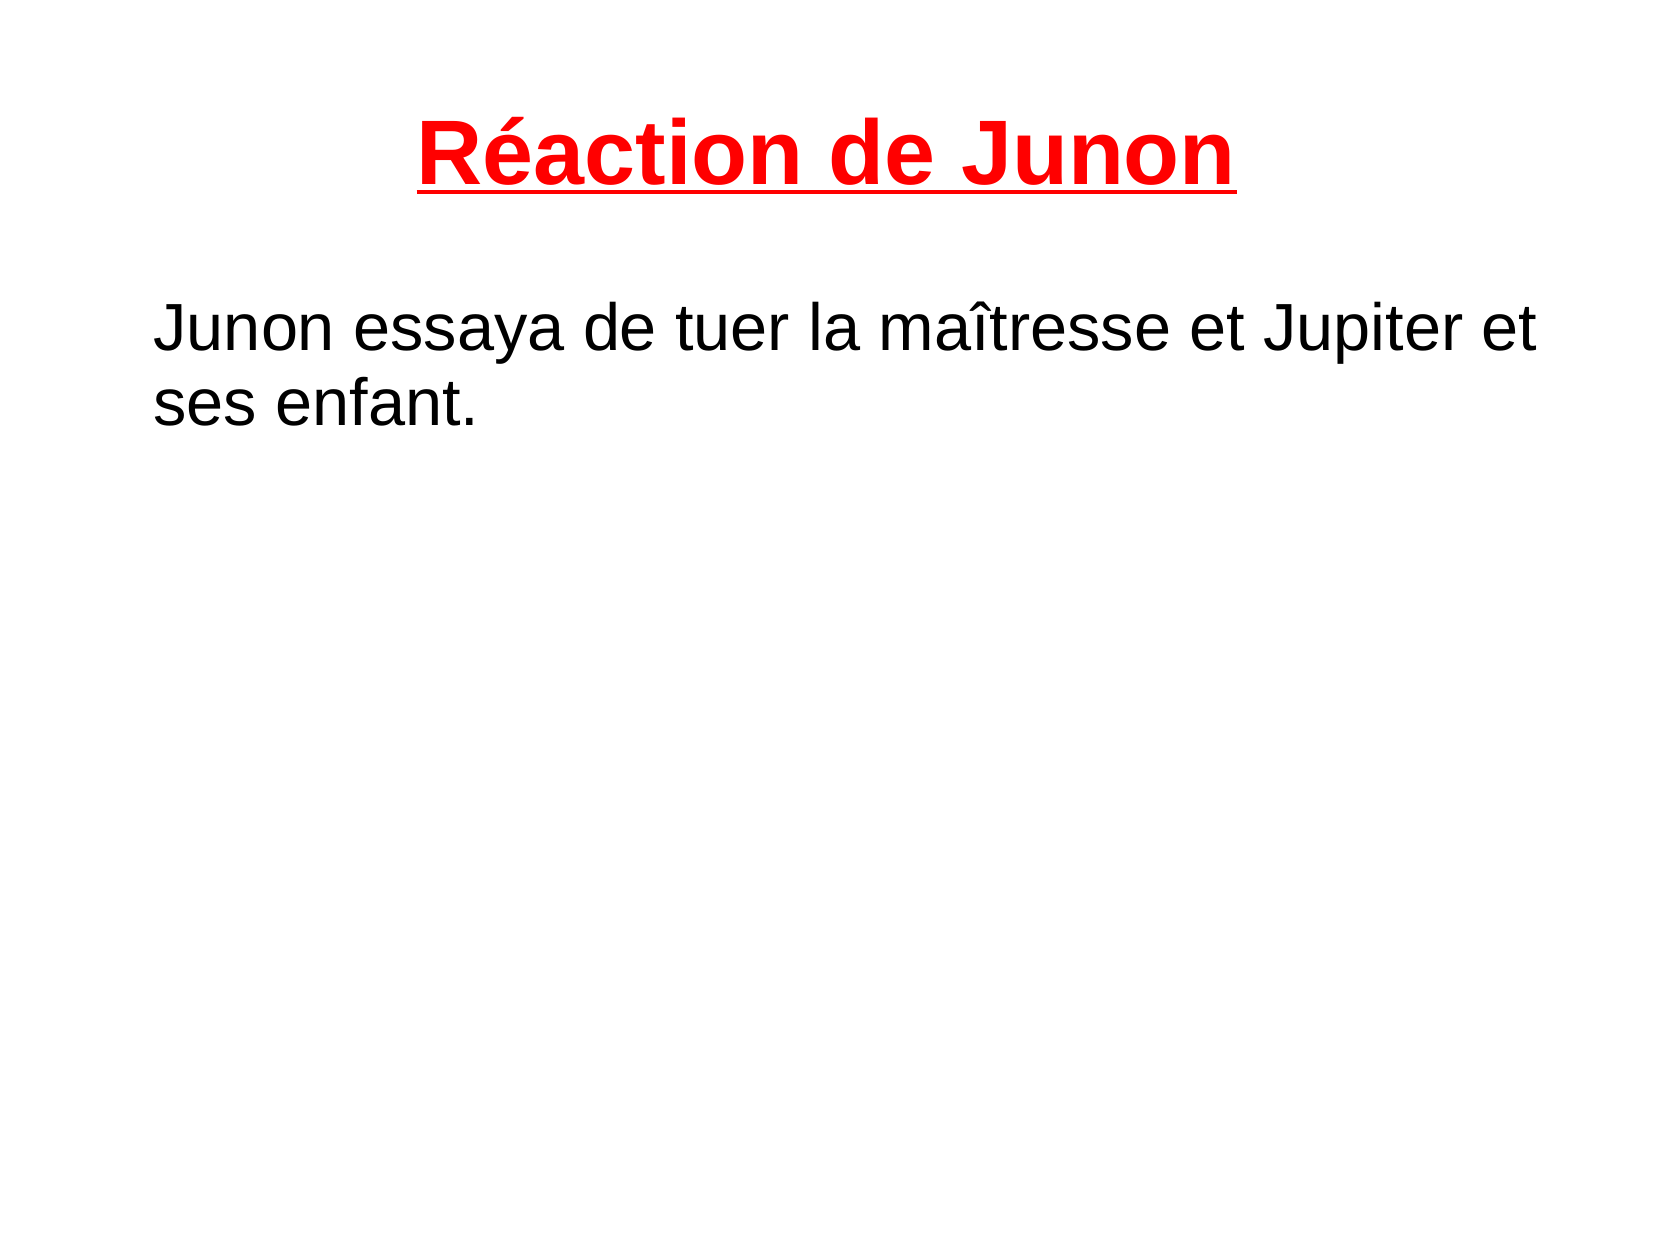

# Réaction de Junon
Junon essaya de tuer la maîtresse et Jupiter et ses enfant.